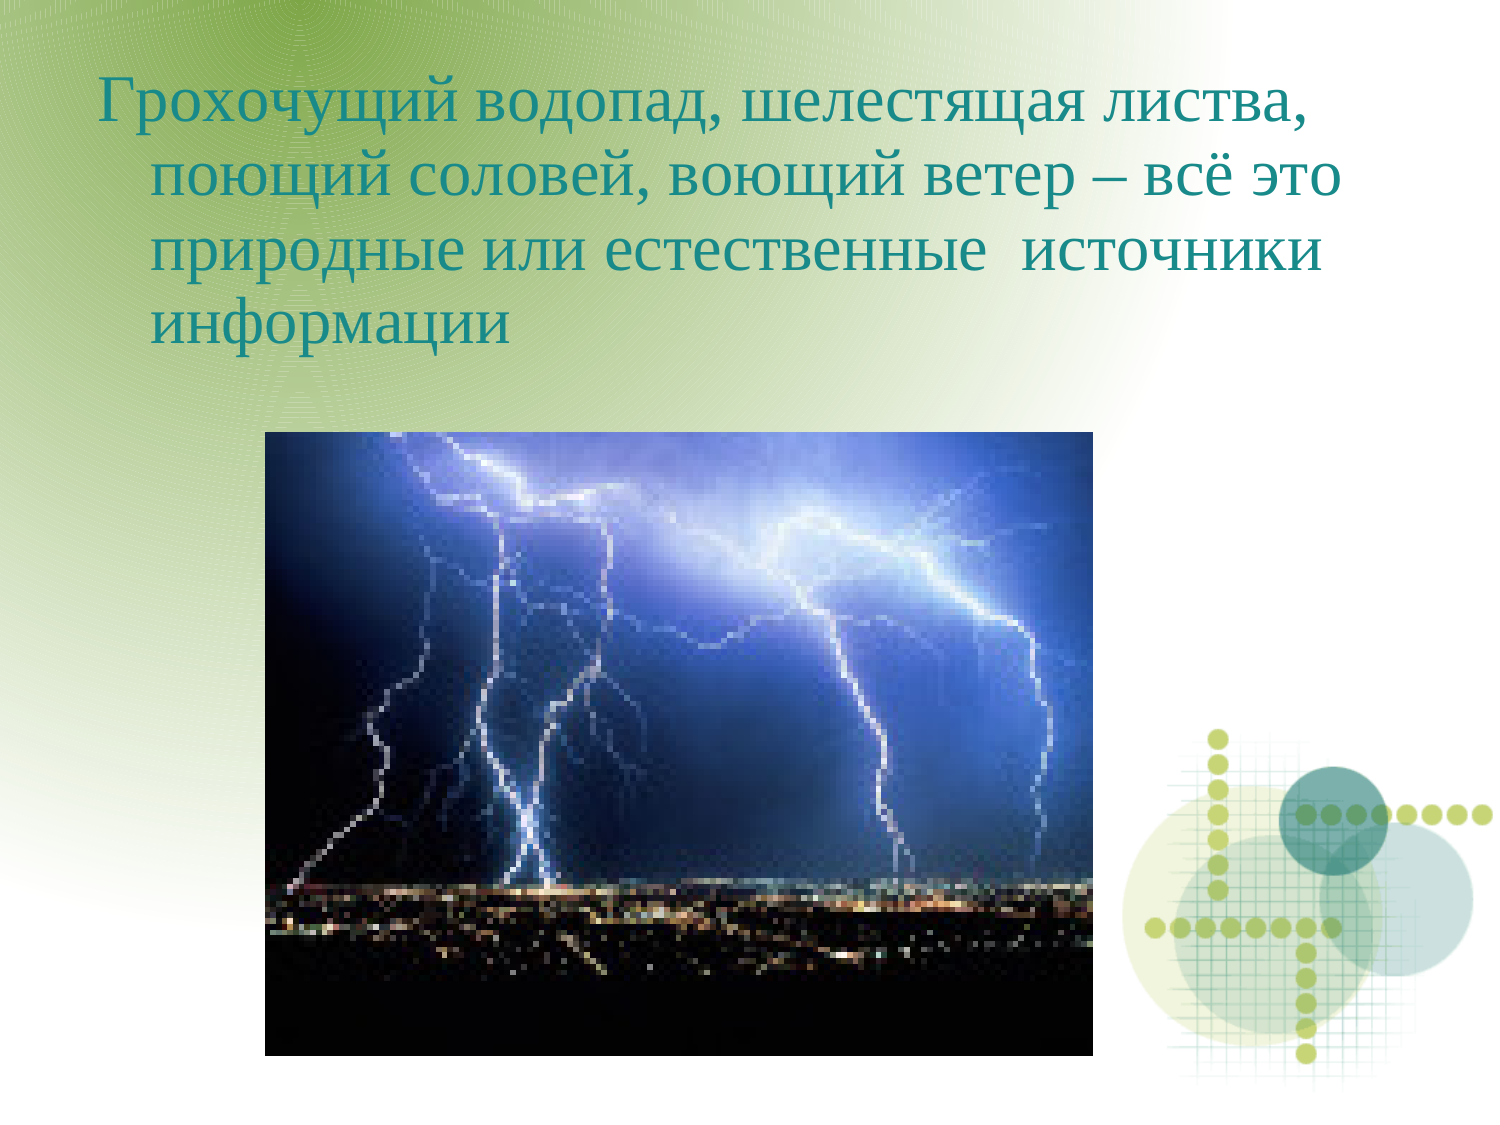

#
Грохочущий водопад, шелестящая листва, поющий соловей, воющий ветер – всё это природные или естественные источники информации